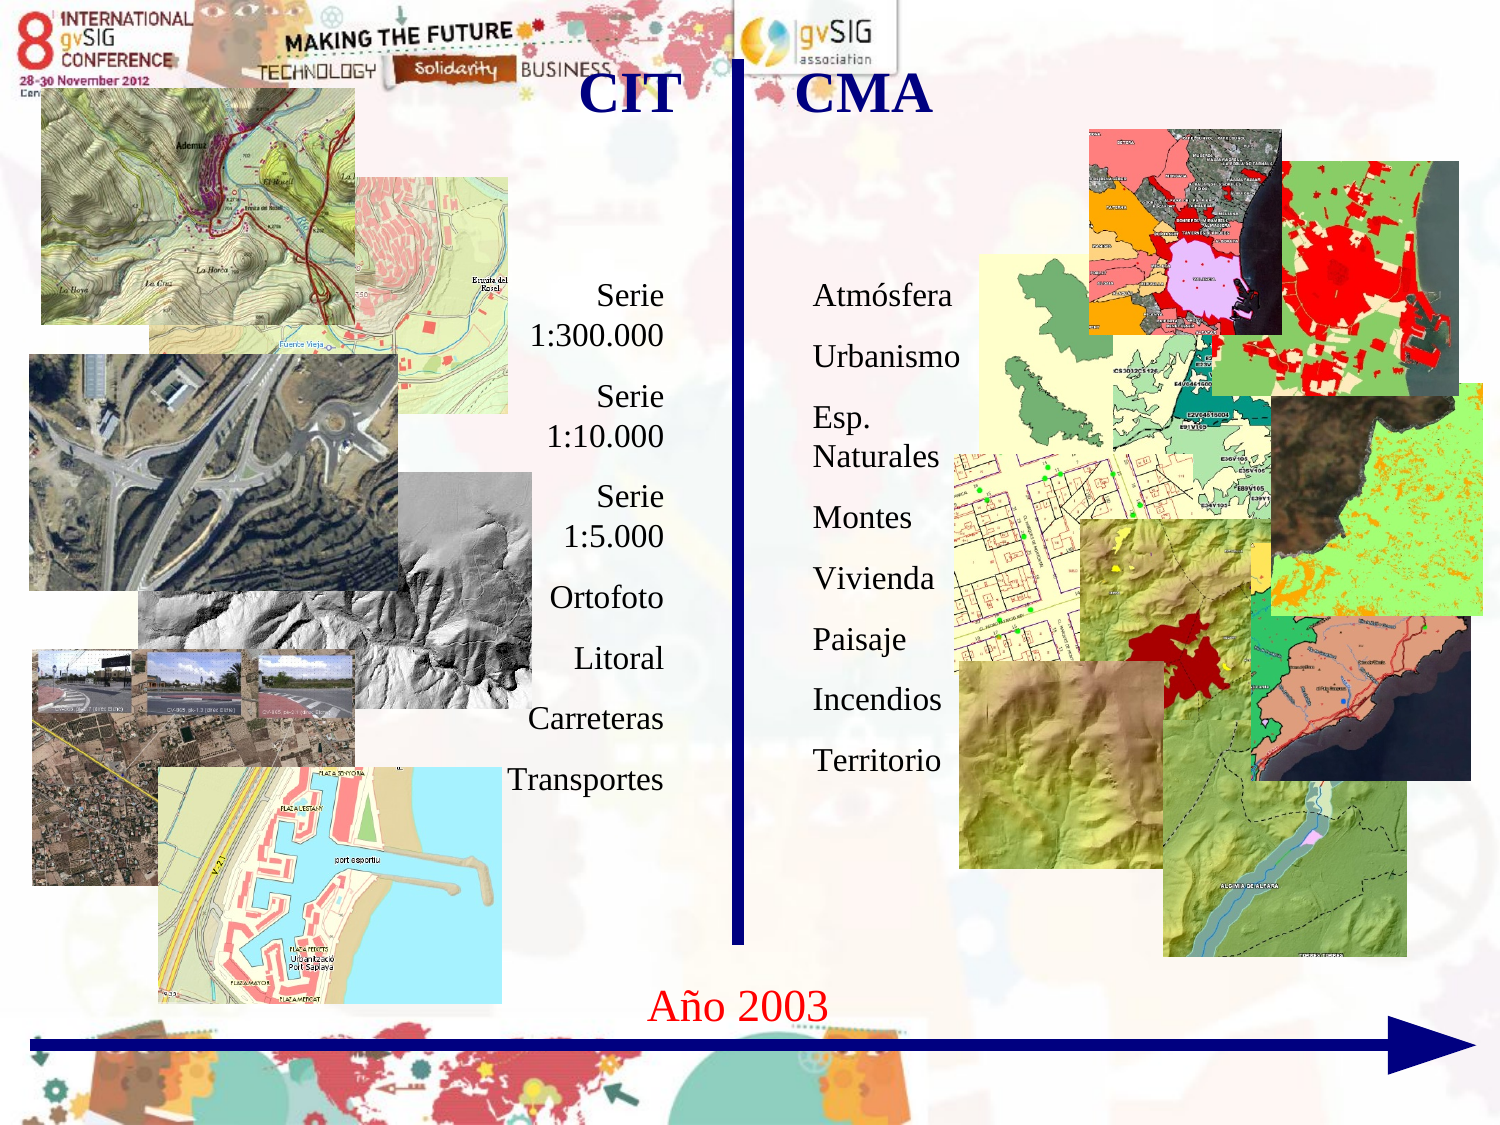

CIT
CMA
Atmósfera
Urbanismo
Esp. Naturales
Montes
Vivienda
Paisaje
Incendios
Territorio
Serie 1:300.000
Serie 1:10.000
Serie 1:5.000
Ortofoto
Litoral
Carreteras
Transportes
Forestal
Residuos
Año 2003